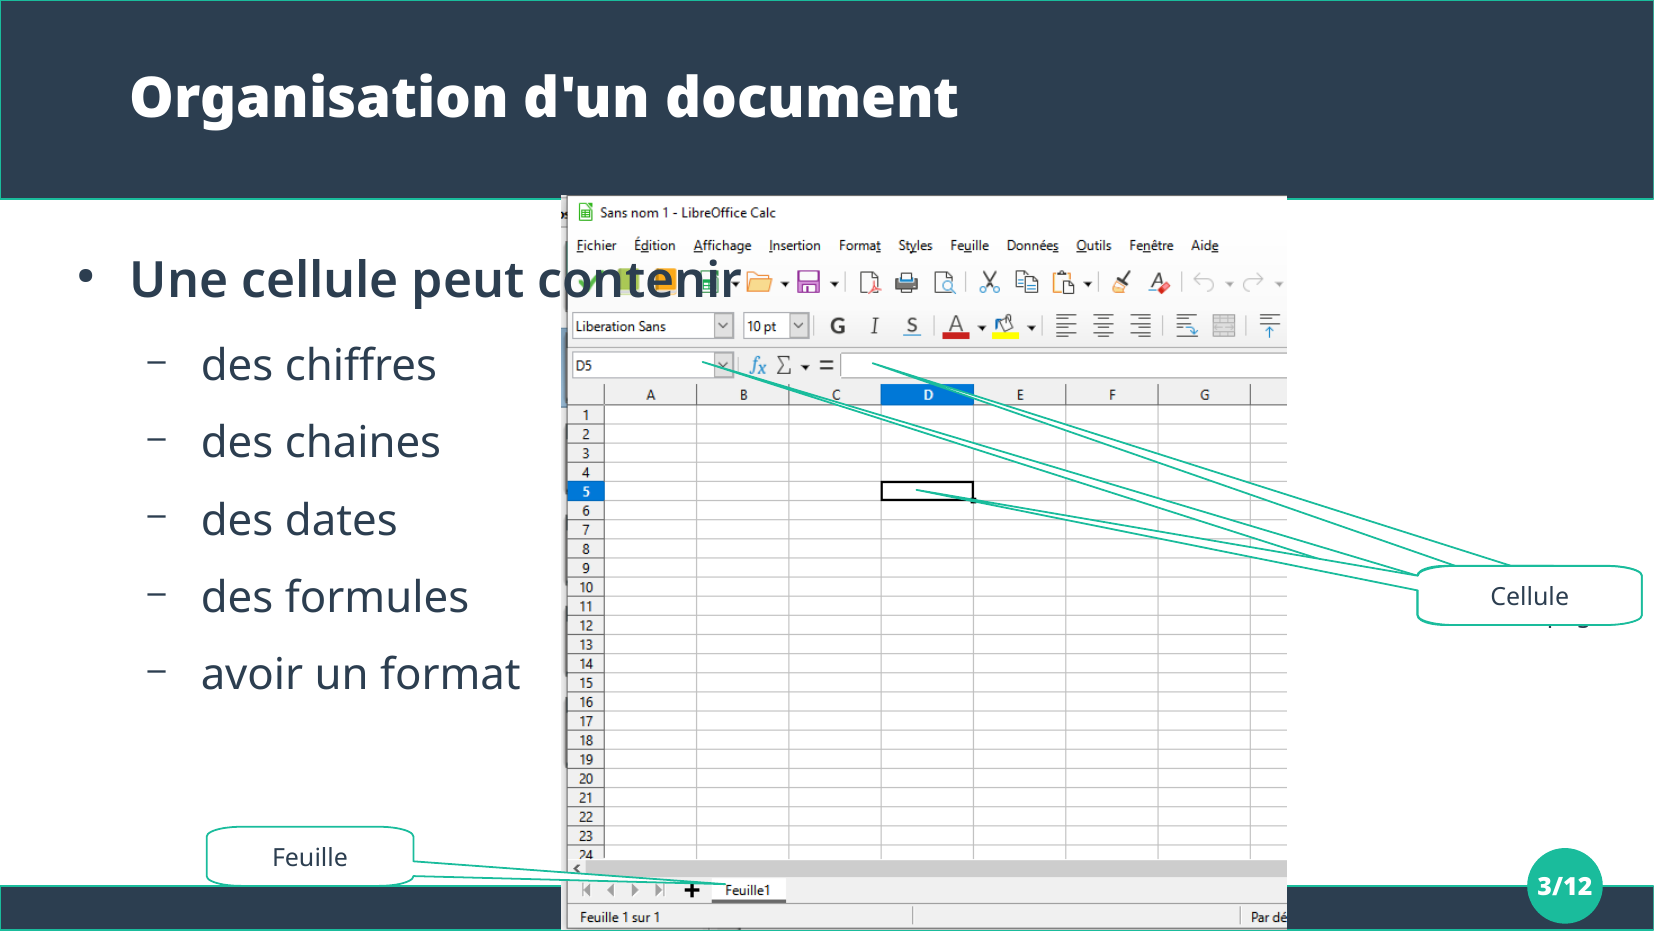

# Organisation d'un document
Une cellule peut contenir
des chiffres
des chaines
des dates
des formules
avoir un format
En-tête
Pied de page
Cellule
Feuille
3